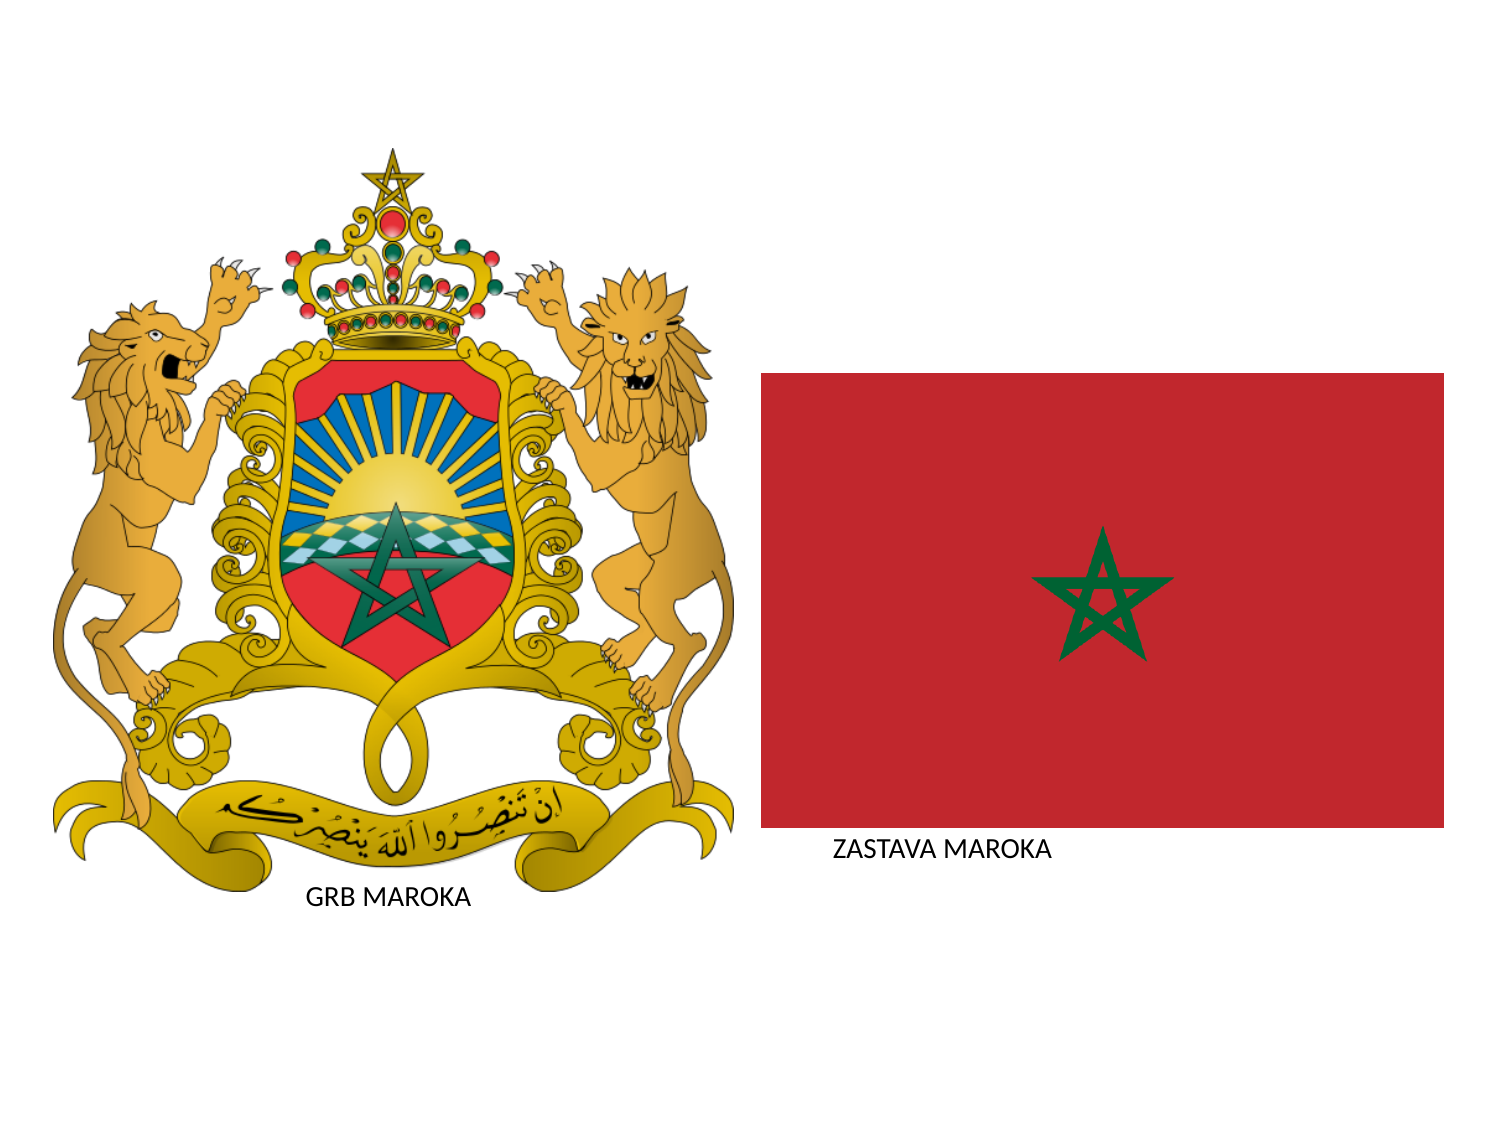

#
ZASTAVA MAROKA
http://www.leftovercurrency.com/banknotes/morocco/moroccan-dirhams.php
GRB MAROKA
http://sl.wikipedia.org/wiki/Maroko#mediaviewer/File:Coat_of_arms_of_Morocco.svg